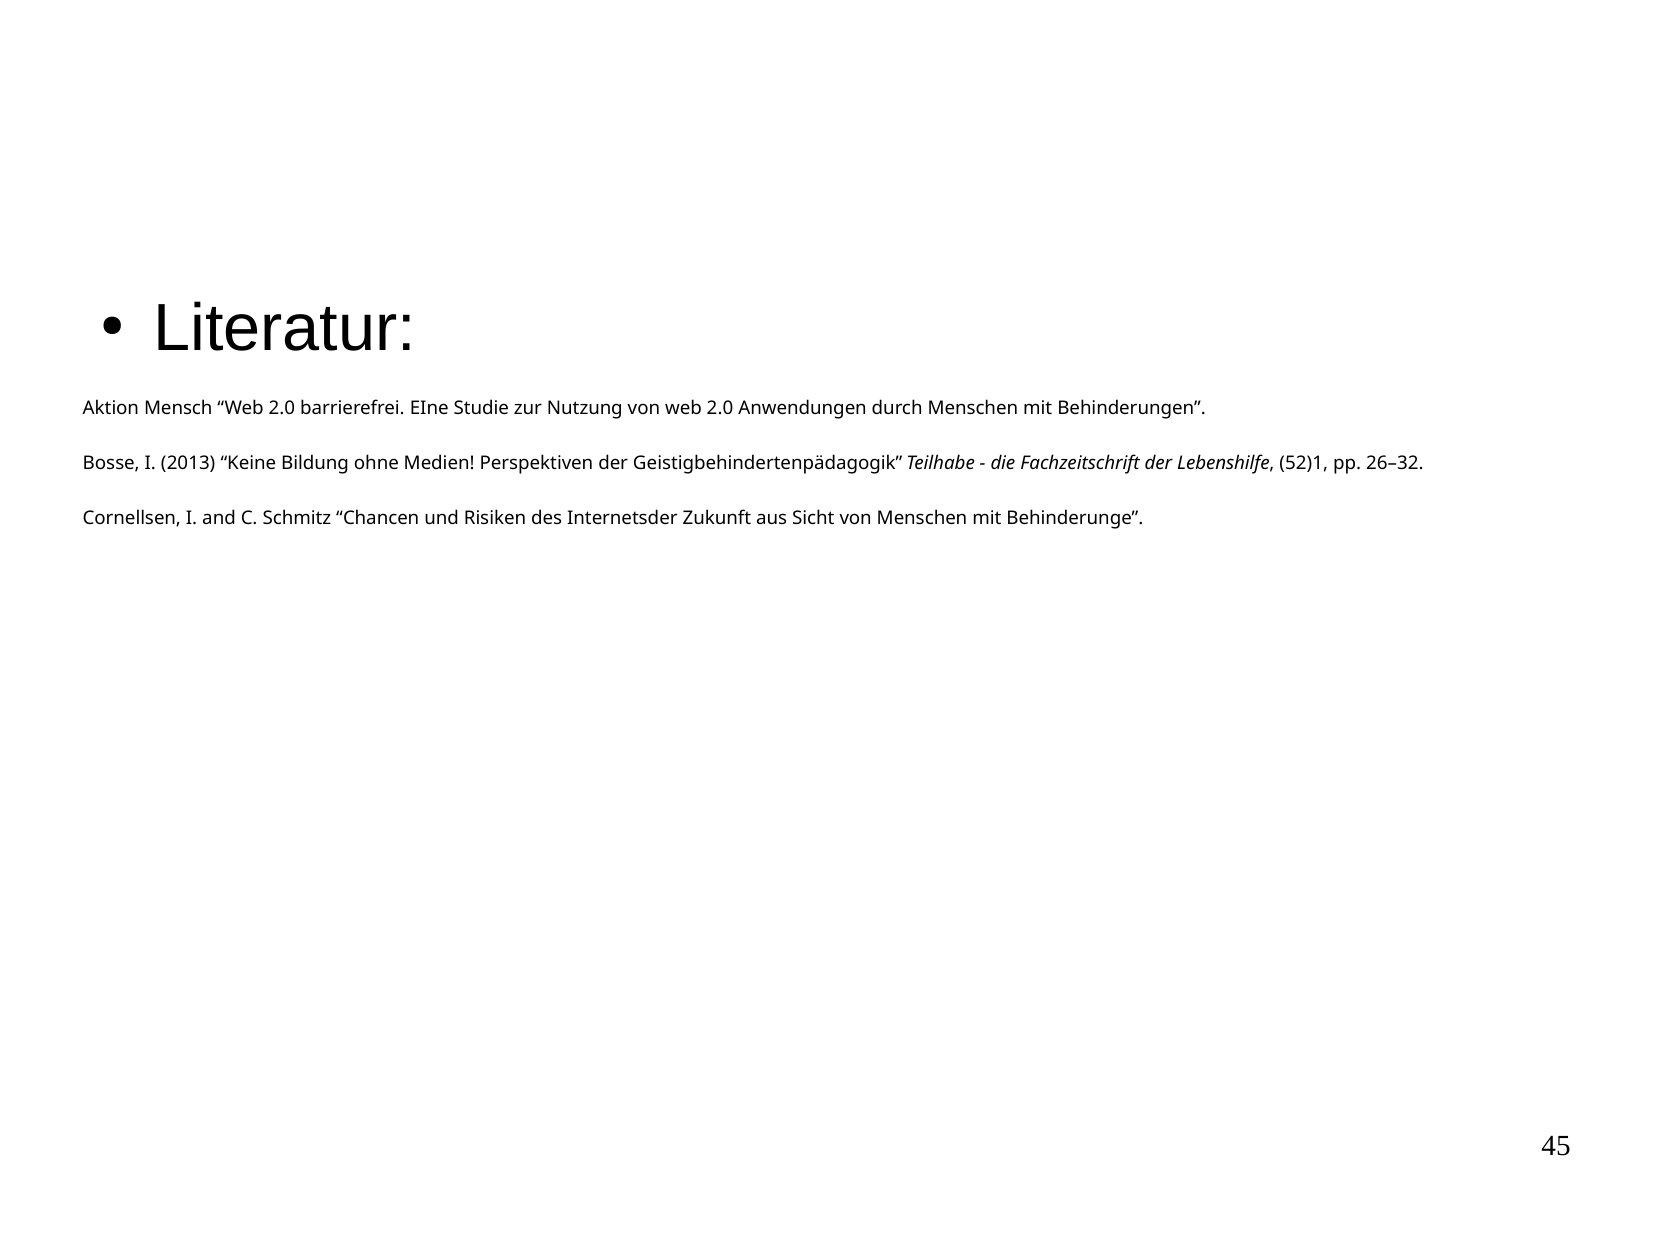

#
Literatur:
Aktion Mensch “Web 2.0 barrierefrei. EIne Studie zur Nutzung von web 2.0 Anwendungen durch Menschen mit Behinderungen”.
Bosse, I. (2013) “Keine Bildung ohne Medien! Perspektiven der Geistigbehindertenpädagogik” Teilhabe - die Fachzeitschrift der Lebenshilfe, (52)1, pp. 26–32.
Cornellsen, I. and C. Schmitz “Chancen und Risiken des Internetsder Zukunft aus Sicht von Menschen mit Behinderunge”.
45